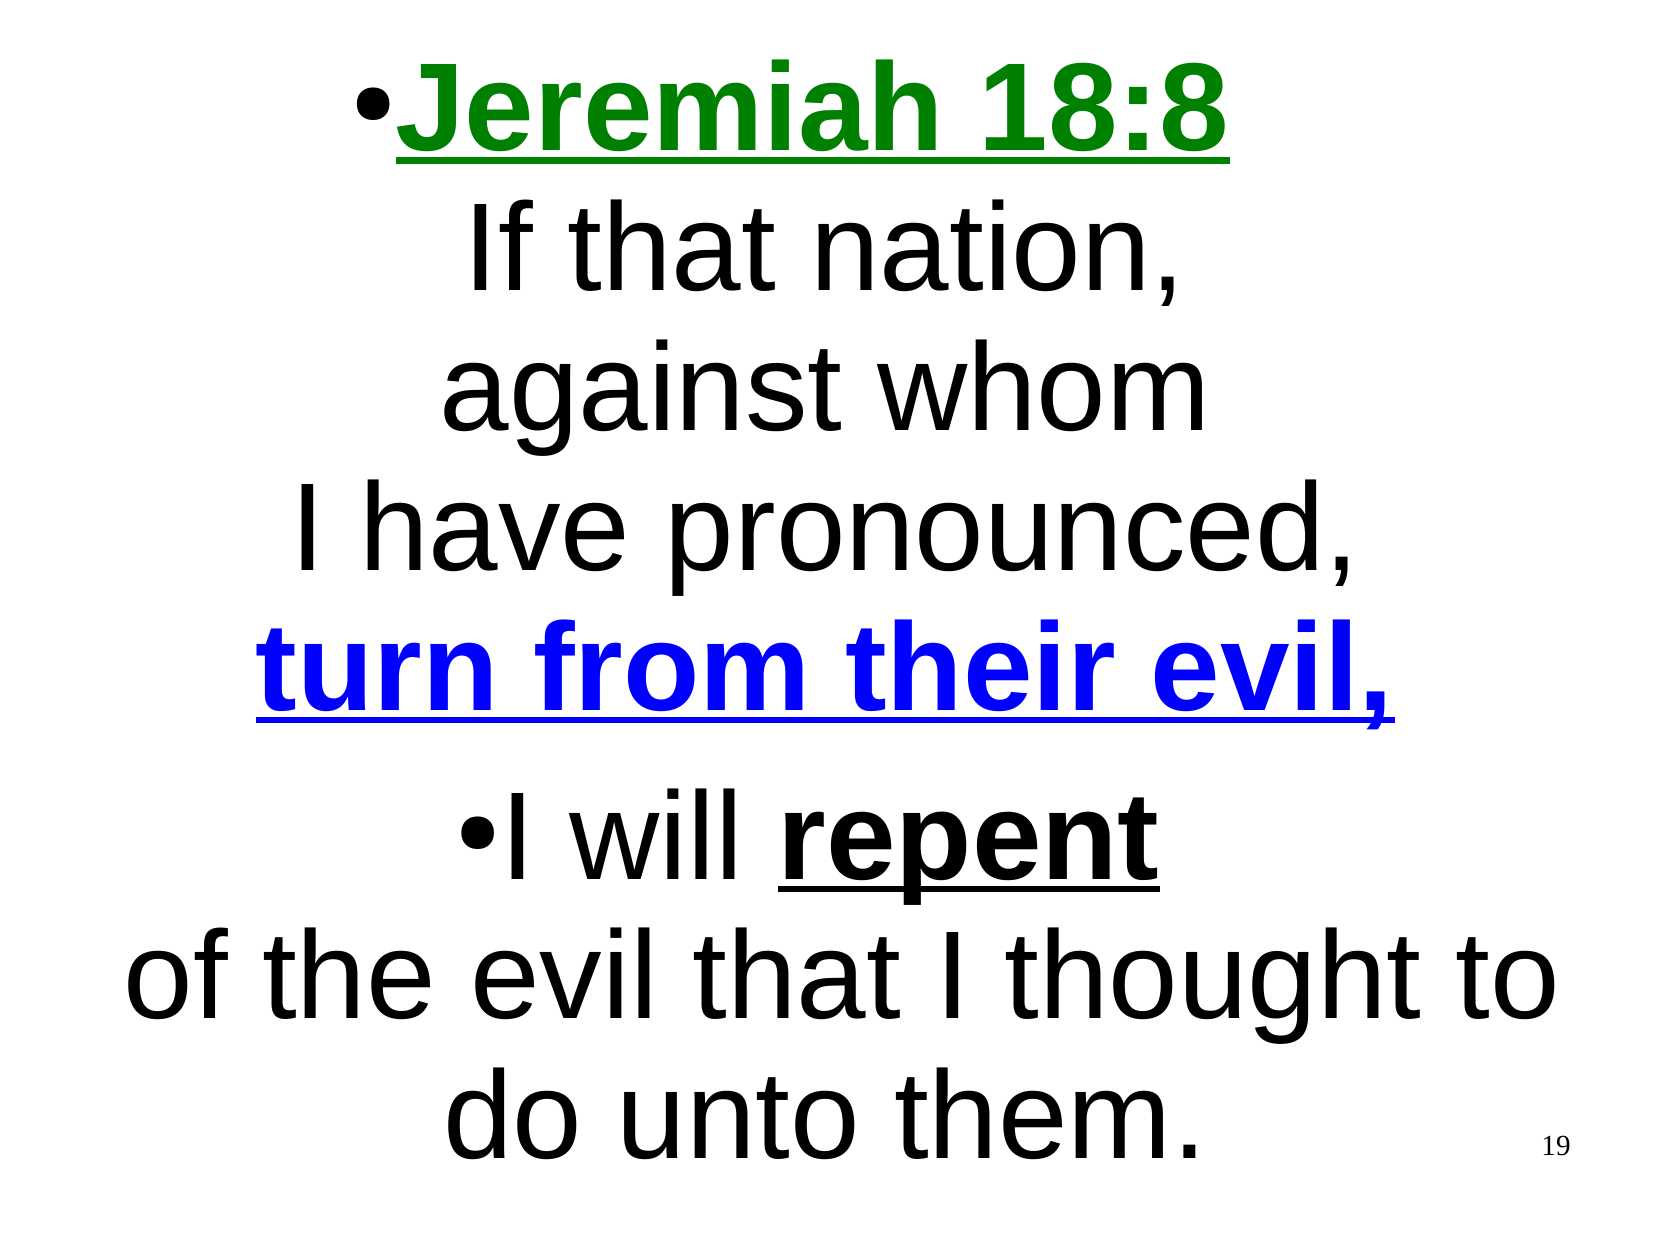

# Jeremiah 18:8  If that nation, against whom I have pronounced, turn from their evil,
I will repent
of the evil that I thought to do unto them.
19